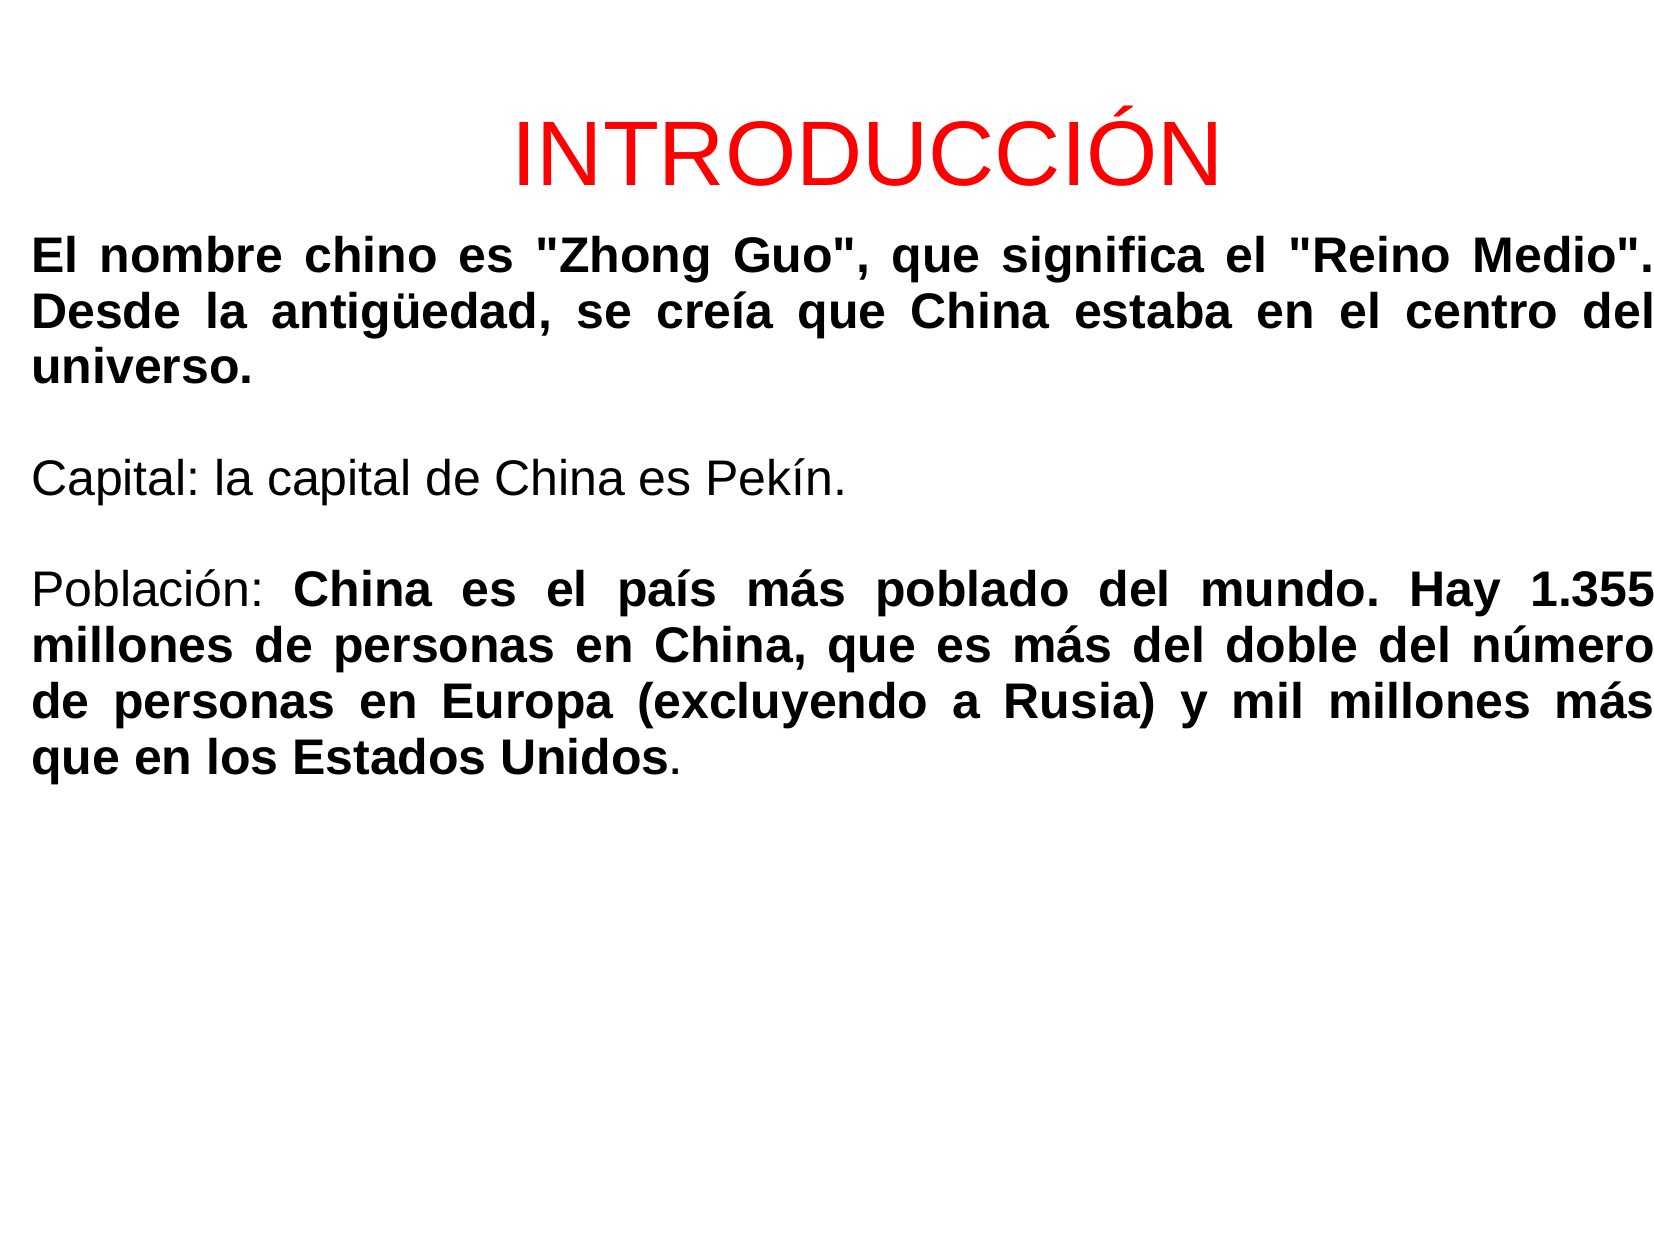

INTRODUCCIÓN
El nombre chino es "Zhong Guo", que significa el "Reino Medio". Desde la antigüedad, se creía que China estaba en el centro del universo.
Capital: la capital de China es Pekín.
Población: China es el país más poblado del mundo. Hay 1.355 millones de personas en China, que es más del doble del número de personas en Europa (excluyendo a Rusia) y mil millones más que en los Estados Unidos.